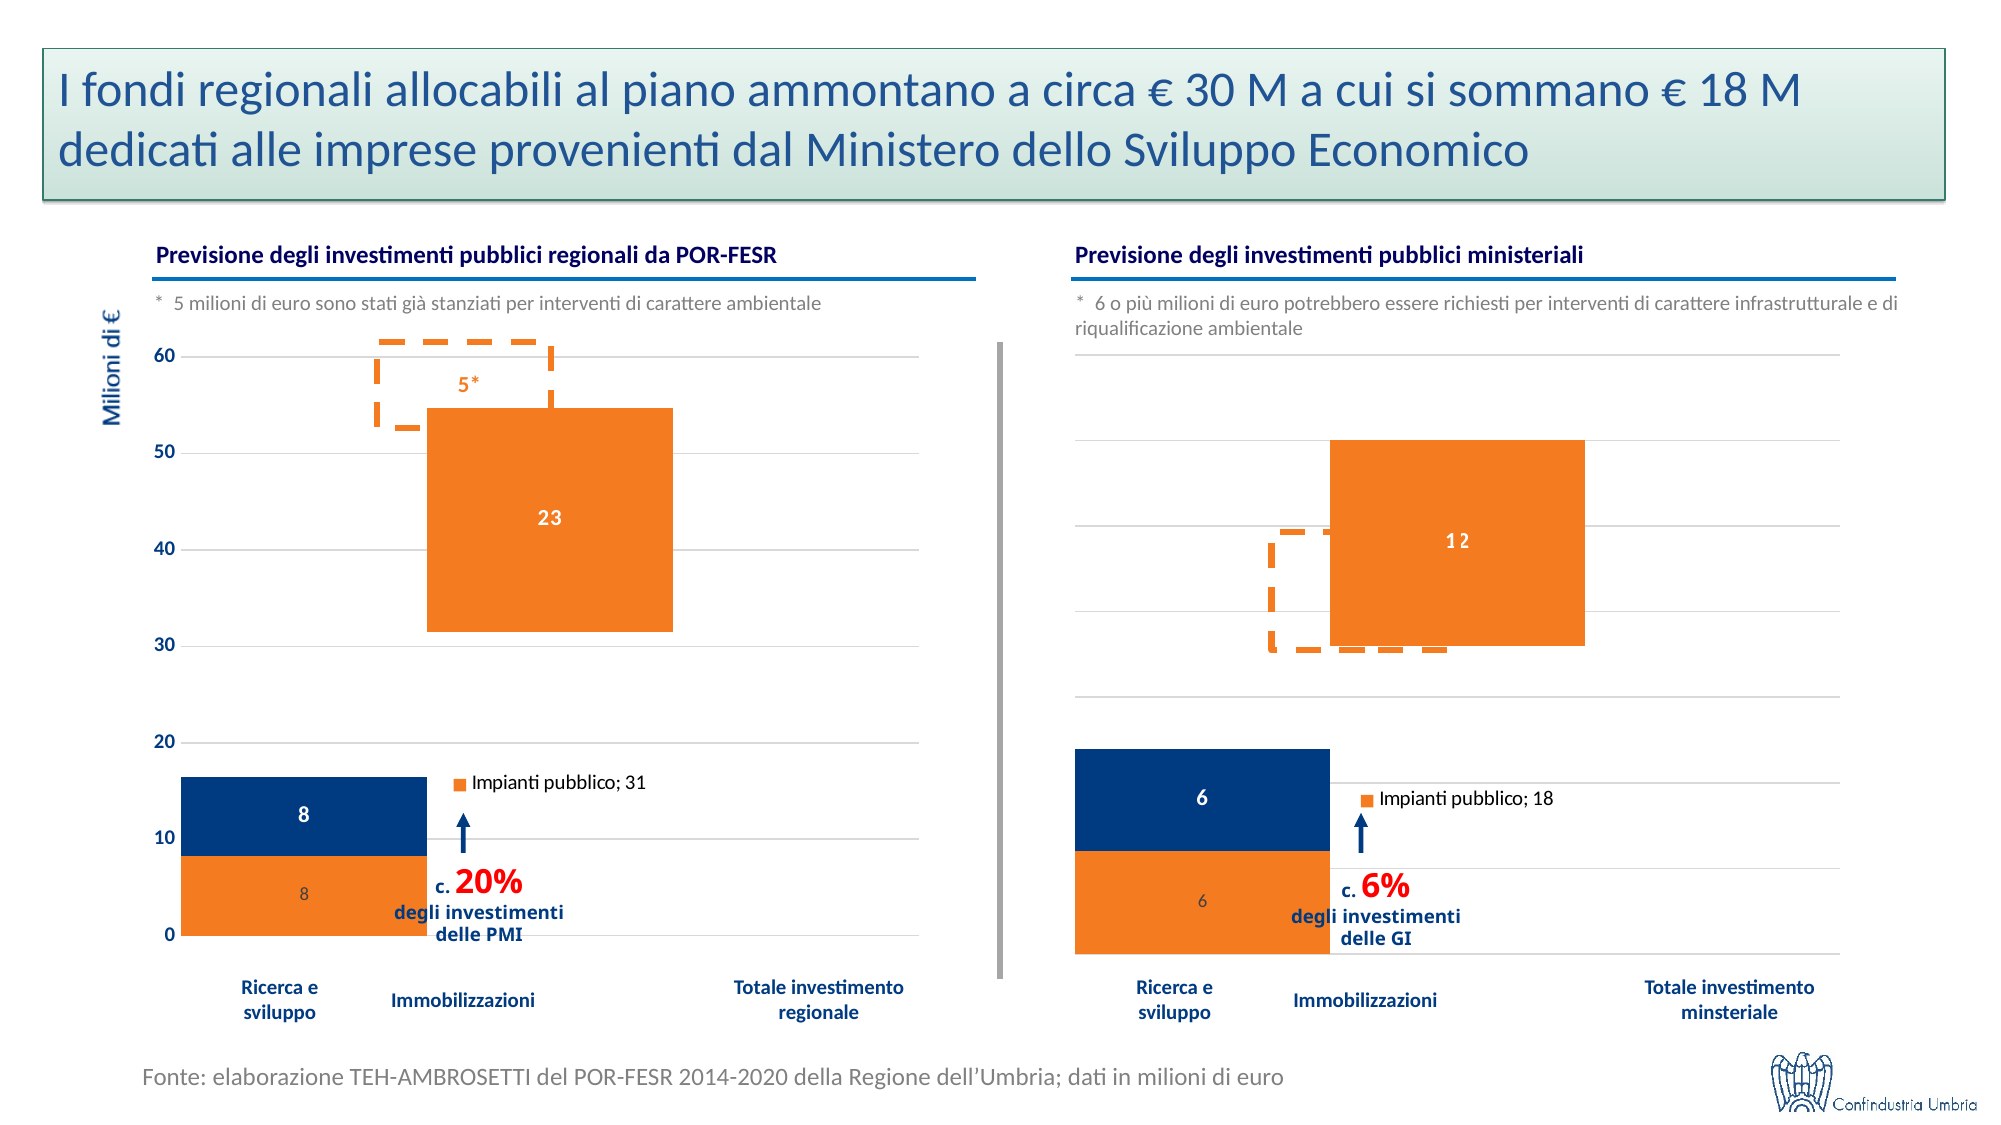

# I fondi regionali allocabili al piano ammontano a circa € 30 M a cui si sommano € 18 M dedicati alle imprese provenienti dal Ministero dello Sviluppo Economico
Previsione degli investimenti pubblici regionali da POR-FESR
Previsione degli investimenti pubblici ministeriali
* 5 milioni di euro sono stati già stanziati per interventi di carattere ambientale
* 6 o più milioni di euro potrebbero essere richiesti per interventi di carattere infrastrutturale e di riqualificazione ambientale
### Chart
| Category | Totale | Parziali |
|---|---|---|
| R&D pubblico | 8.211 | 8.211 |
| Impianti pubblico | 31.4515 | 23.2405 |
| Totale | None | None |
### Chart
| Category | Totale | Parziali |
|---|---|---|
| R&D pubblico | 6.0 | 6.0 |
| Impianti pubblico | 18.0 | 12.0 |
| Totale | None | None |5*
c. 20%
degli investimenti delle PMI
c. 6%
degli investimenti delle GI
Ricerca e sviluppo
Totale investimento regionale
Ricerca e sviluppo
Totale investimento minsteriale
Immobilizzazioni
Immobilizzazioni
Fonte: elaborazione TEH-AMBROSETTI del POR-FESR 2014-2020 della Regione dell’Umbria; dati in milioni di euro